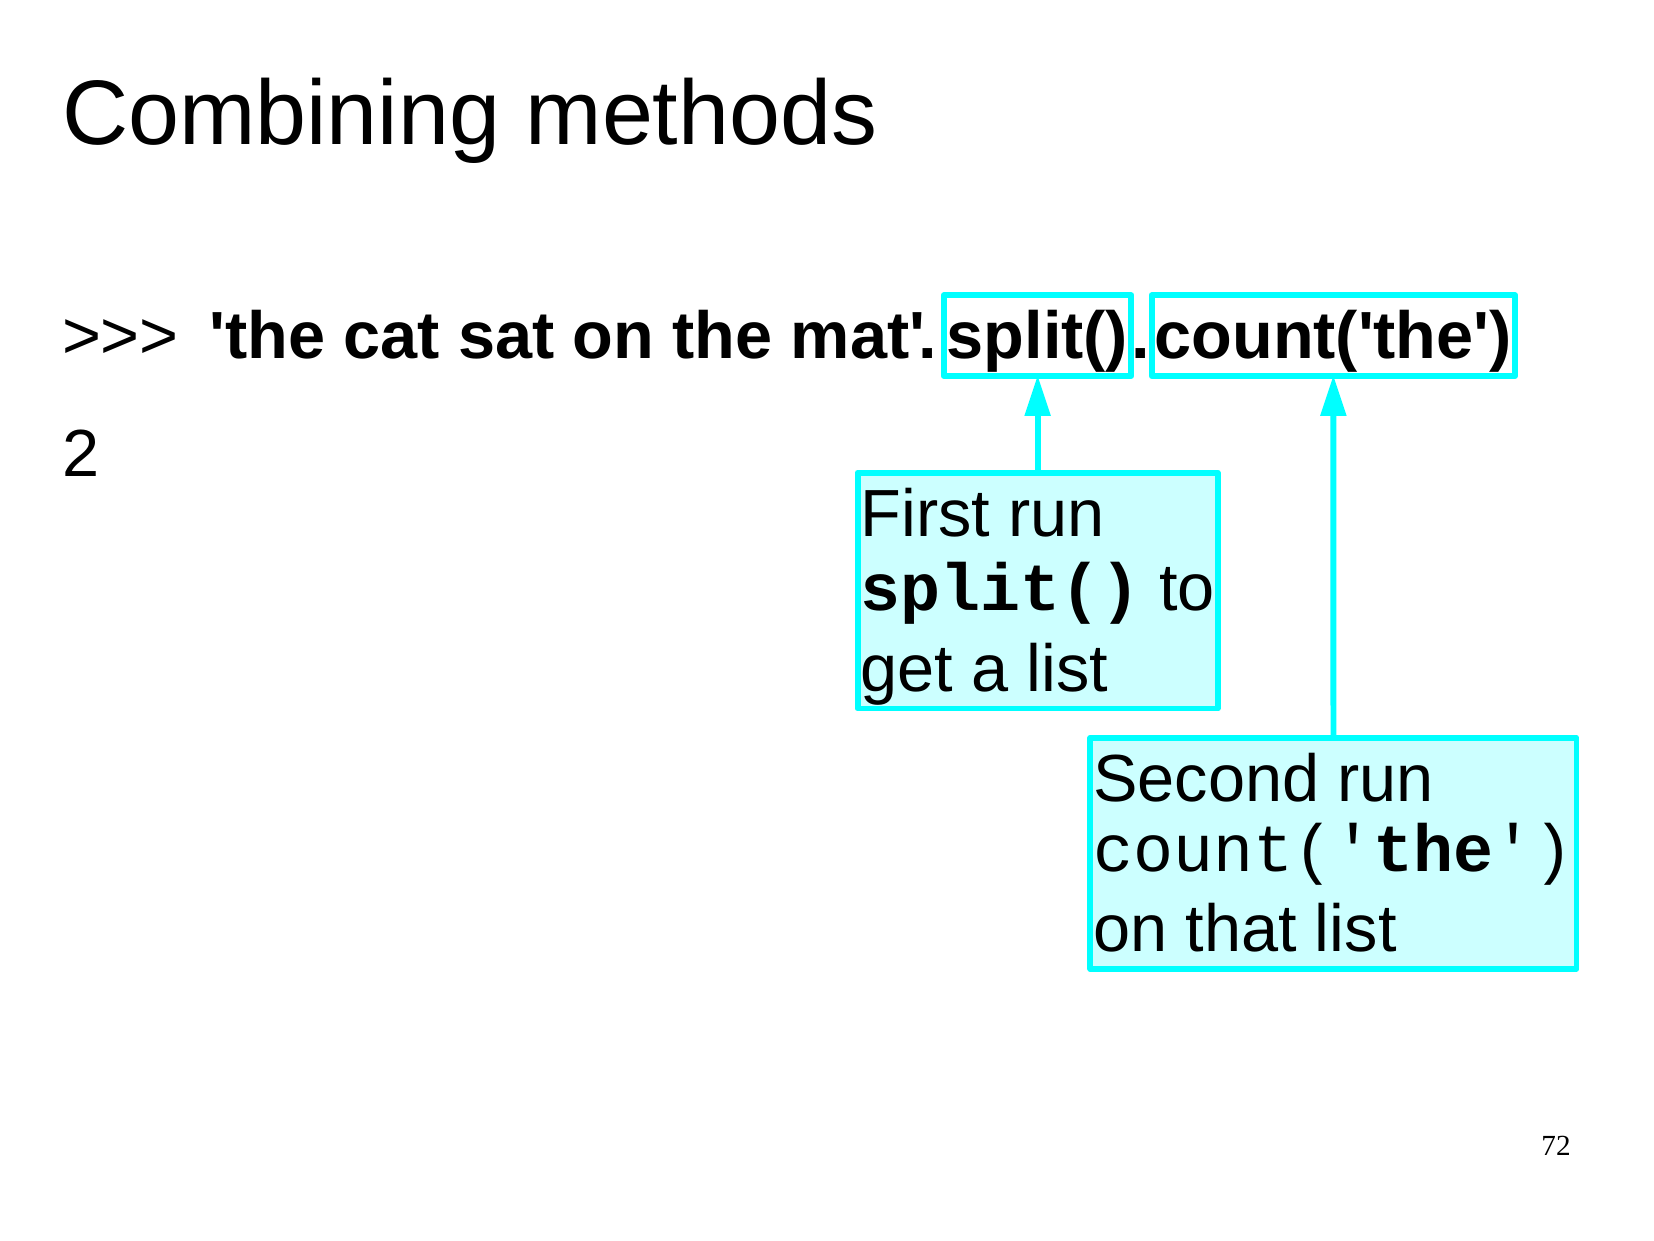

Combining methods
>>>
'the cat sat on the mat'
.
split()
count('the')
.
2
First run
split() to
get a list
Second run
count('the')
on that list
72